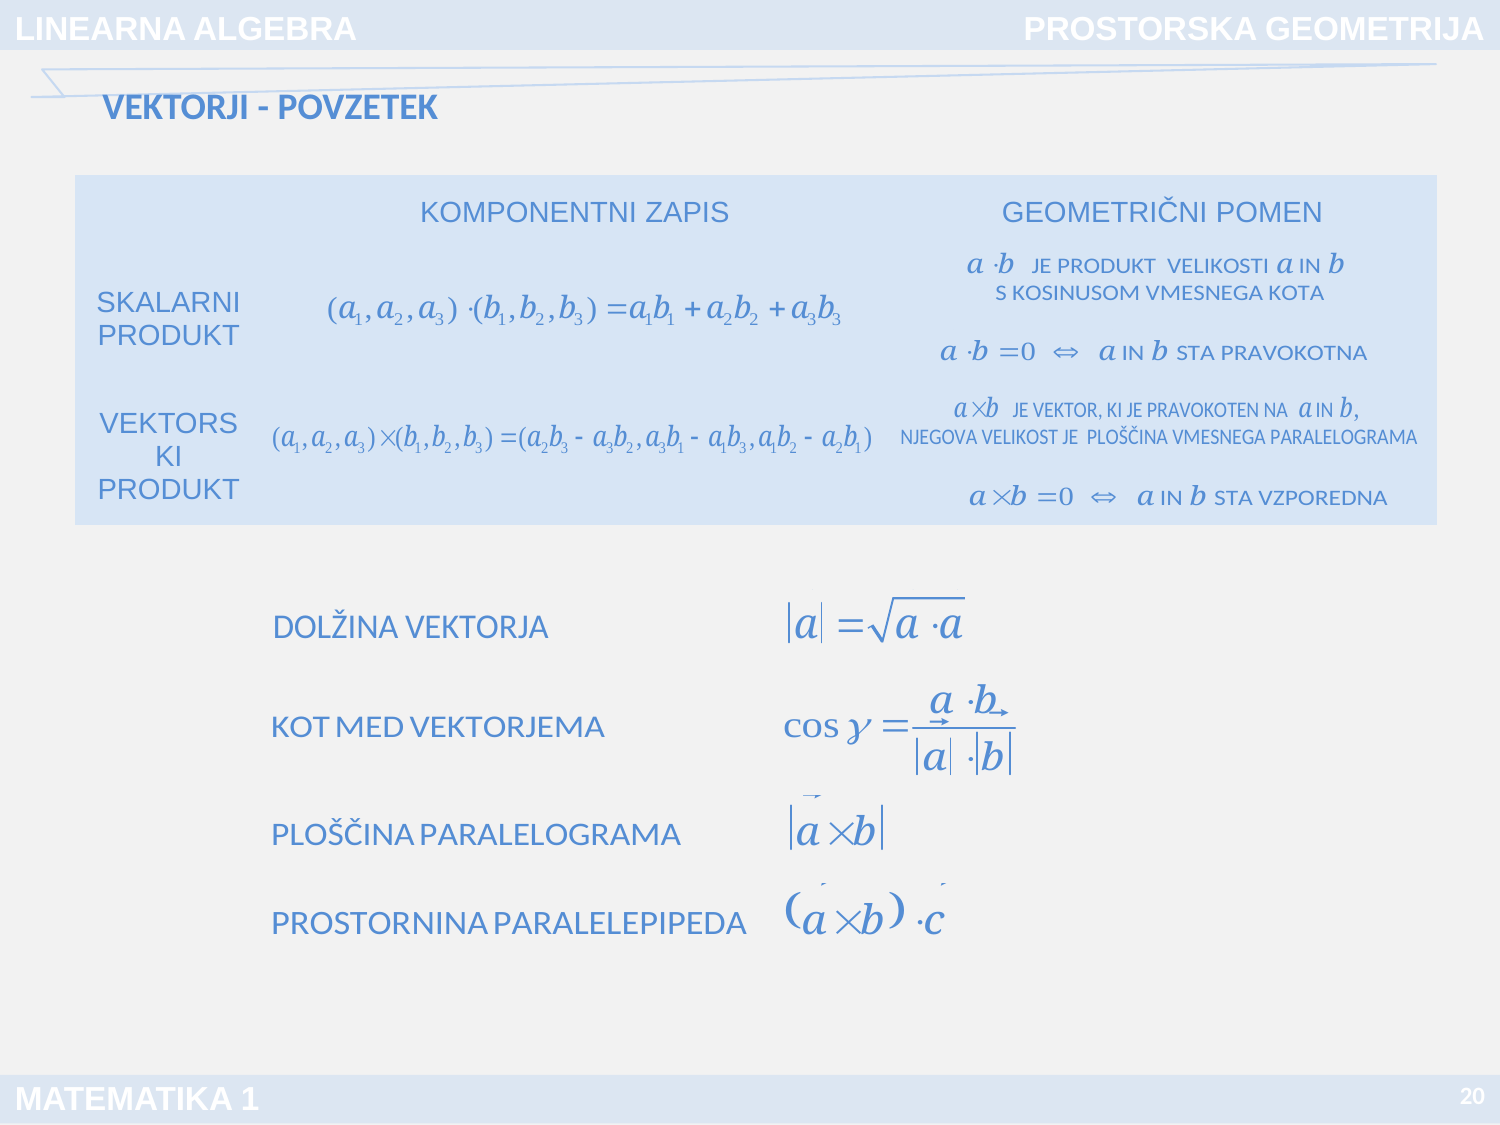

LINEARNA ALGEBRA
PROSTORSKA GEOMETRIJA
VEKTORJI - POVZETEK
| | KOMPONENTNI ZAPIS | GEOMETRIČNI POMEN |
| --- | --- | --- |
| SKALARNI PRODUKT | | |
| VEKTORSKI PRODUKT | | |
MATEMATIKA 1